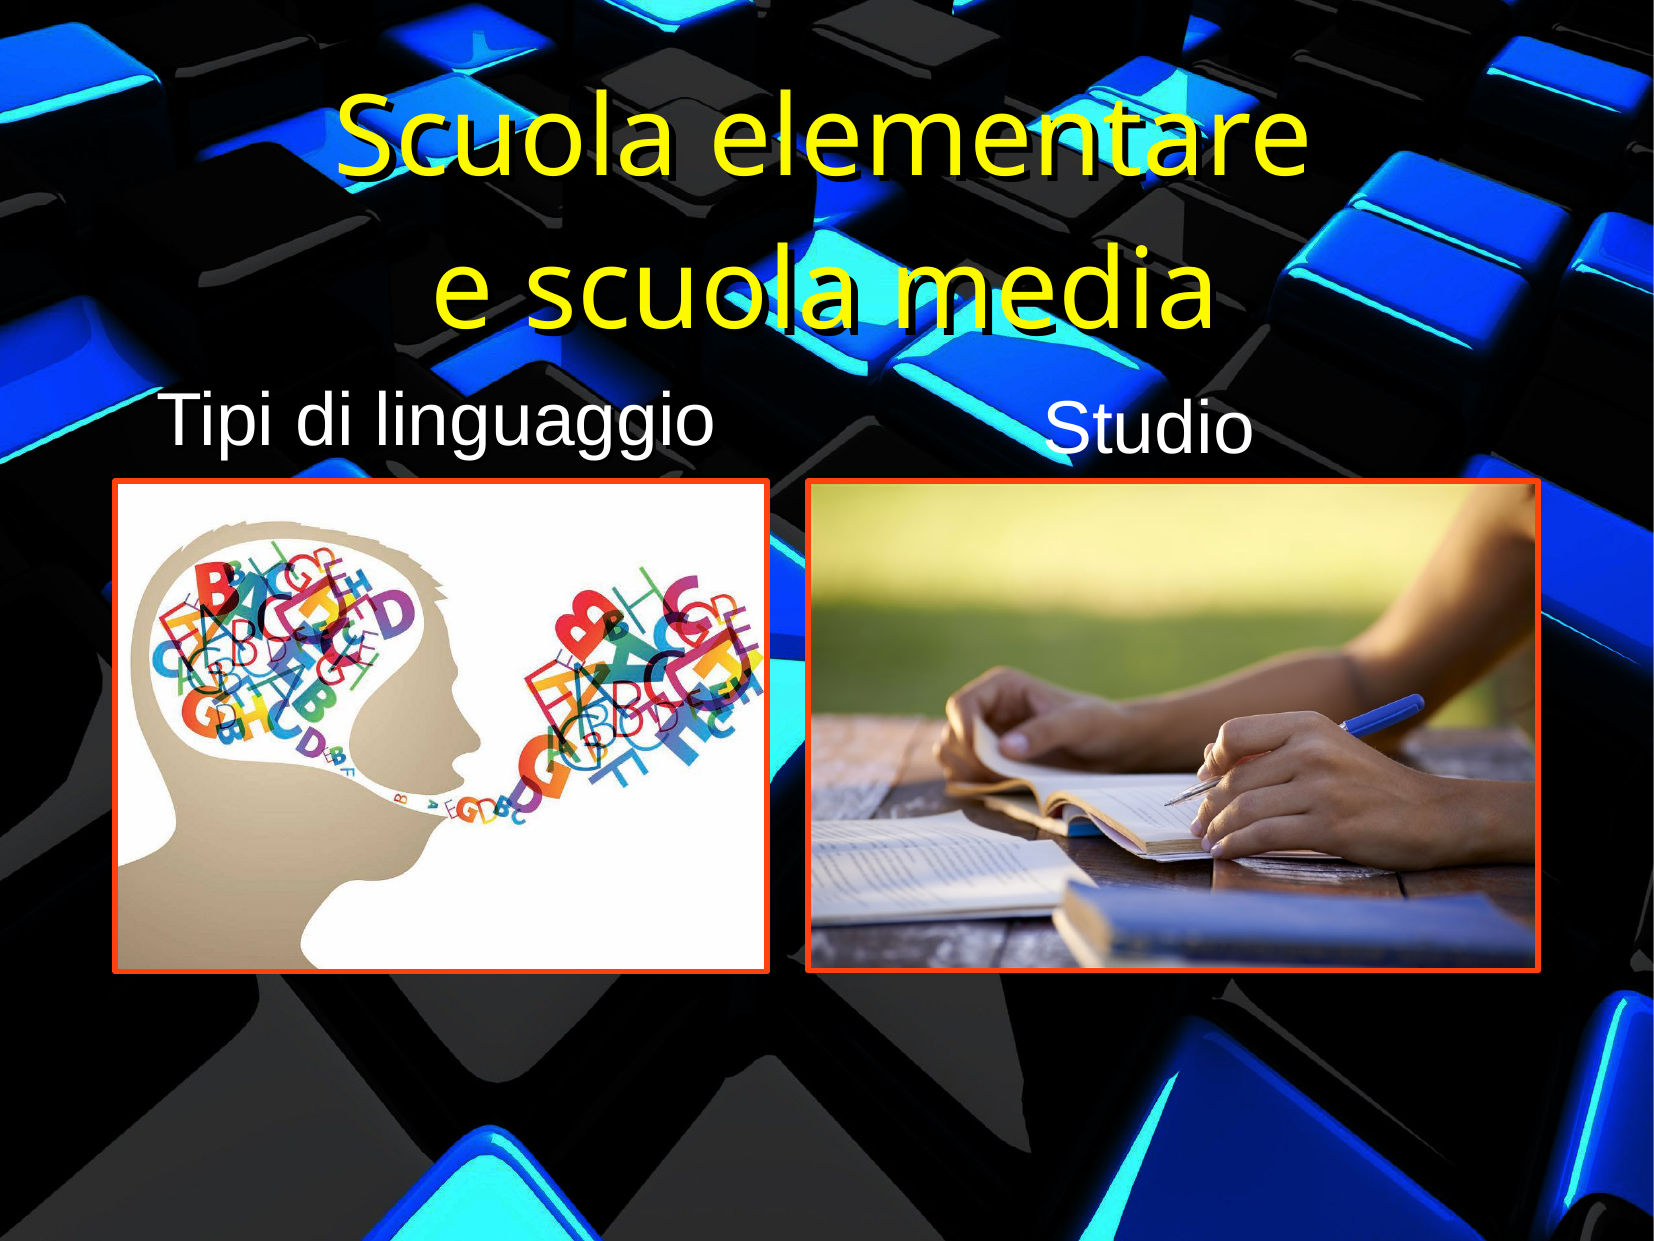

Scuola elementare
e scuola media
Tipi di linguaggio
Studio